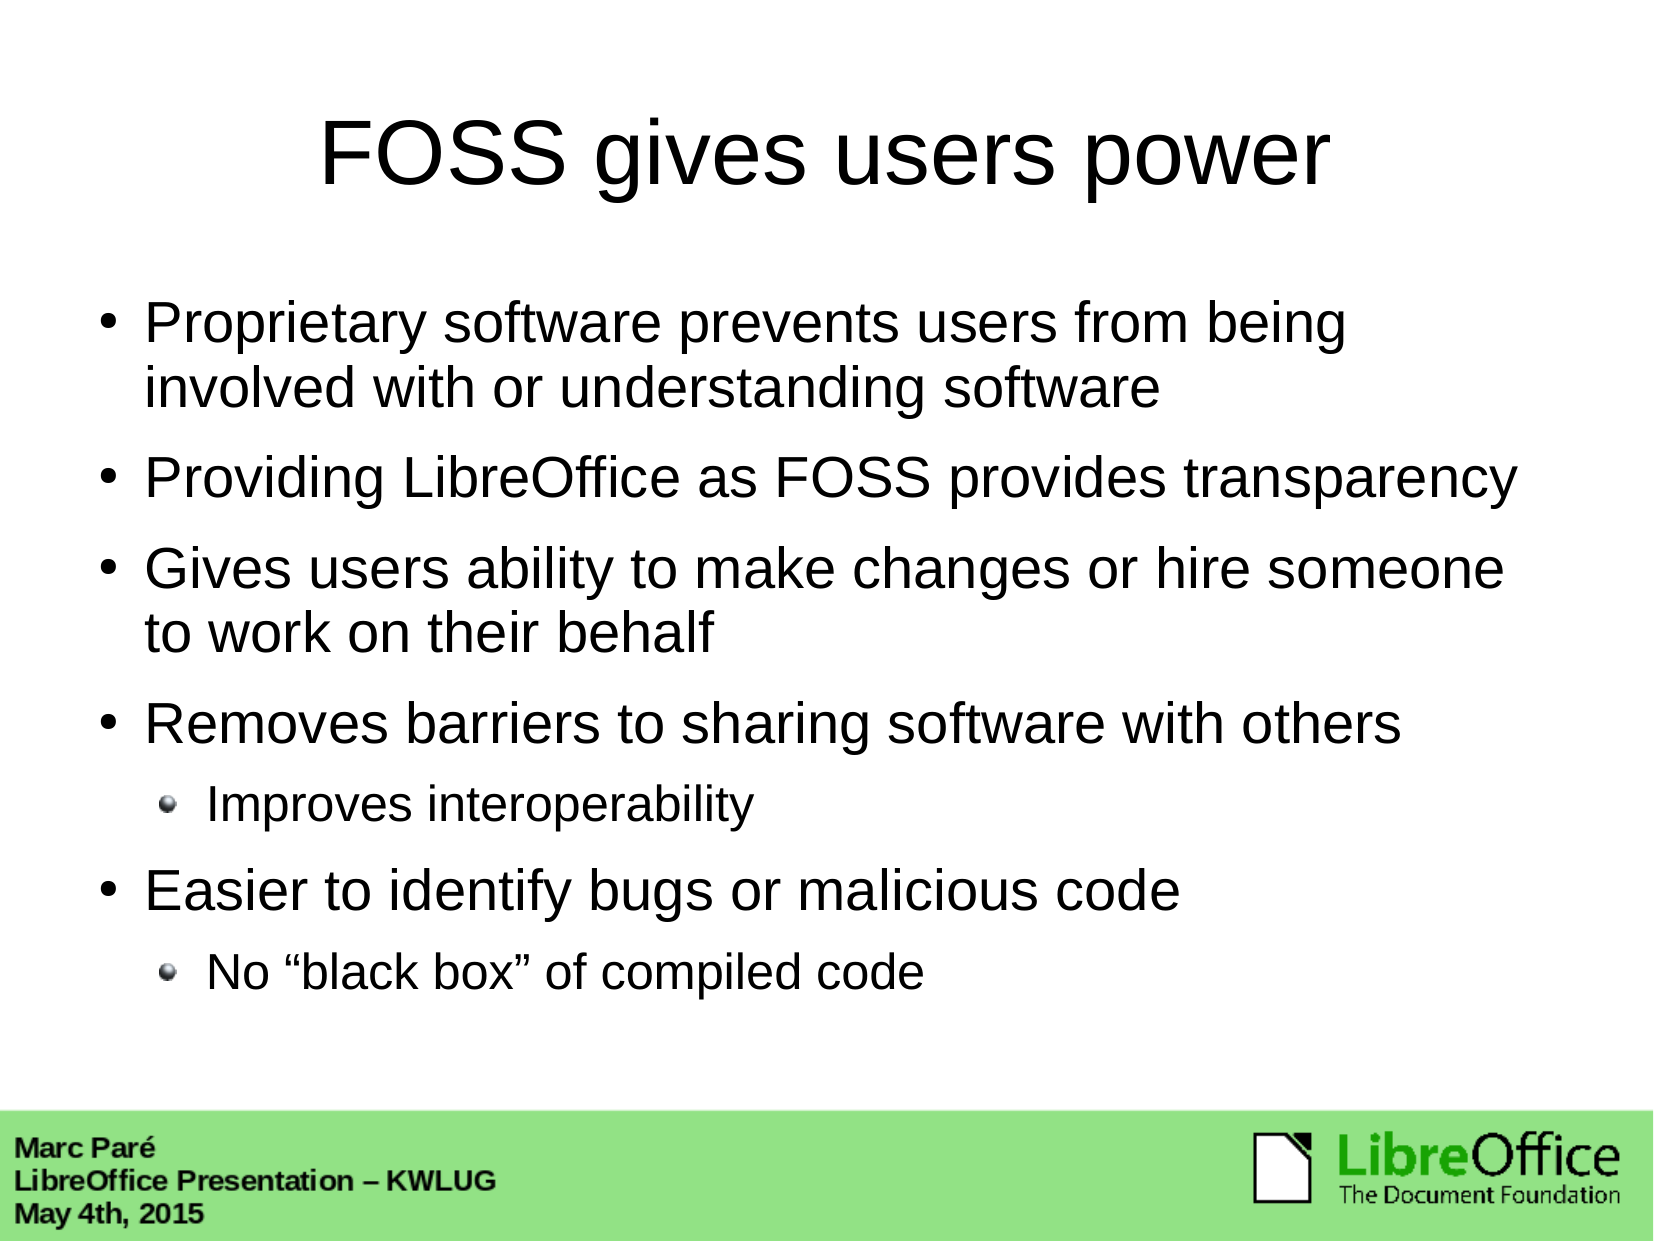

# FOSS gives users power
Proprietary software prevents users from being involved with or understanding software
Providing LibreOffice as FOSS provides transparency
Gives users ability to make changes or hire someone to work on their behalf
Removes barriers to sharing software with others
Improves interoperability
Easier to identify bugs or malicious code
No “black box” of compiled code